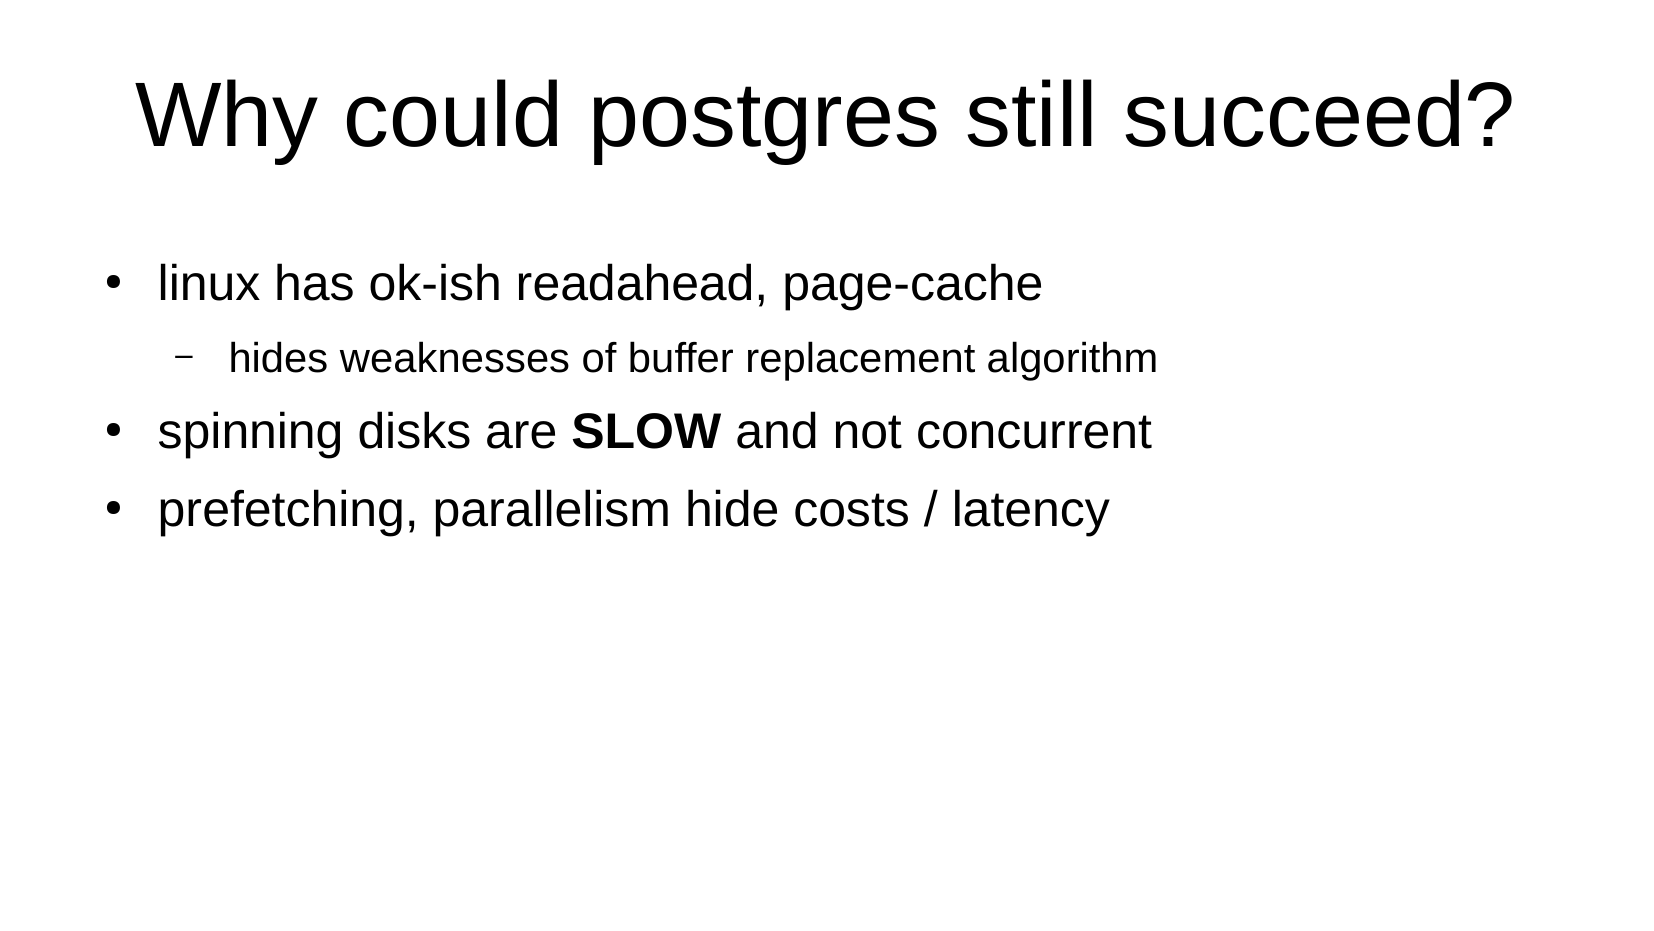

# Why could postgres still succeed?
linux has ok-ish readahead, page-cache
hides weaknesses of buffer replacement algorithm
spinning disks are SLOW and not concurrent
prefetching, parallelism hide costs / latency